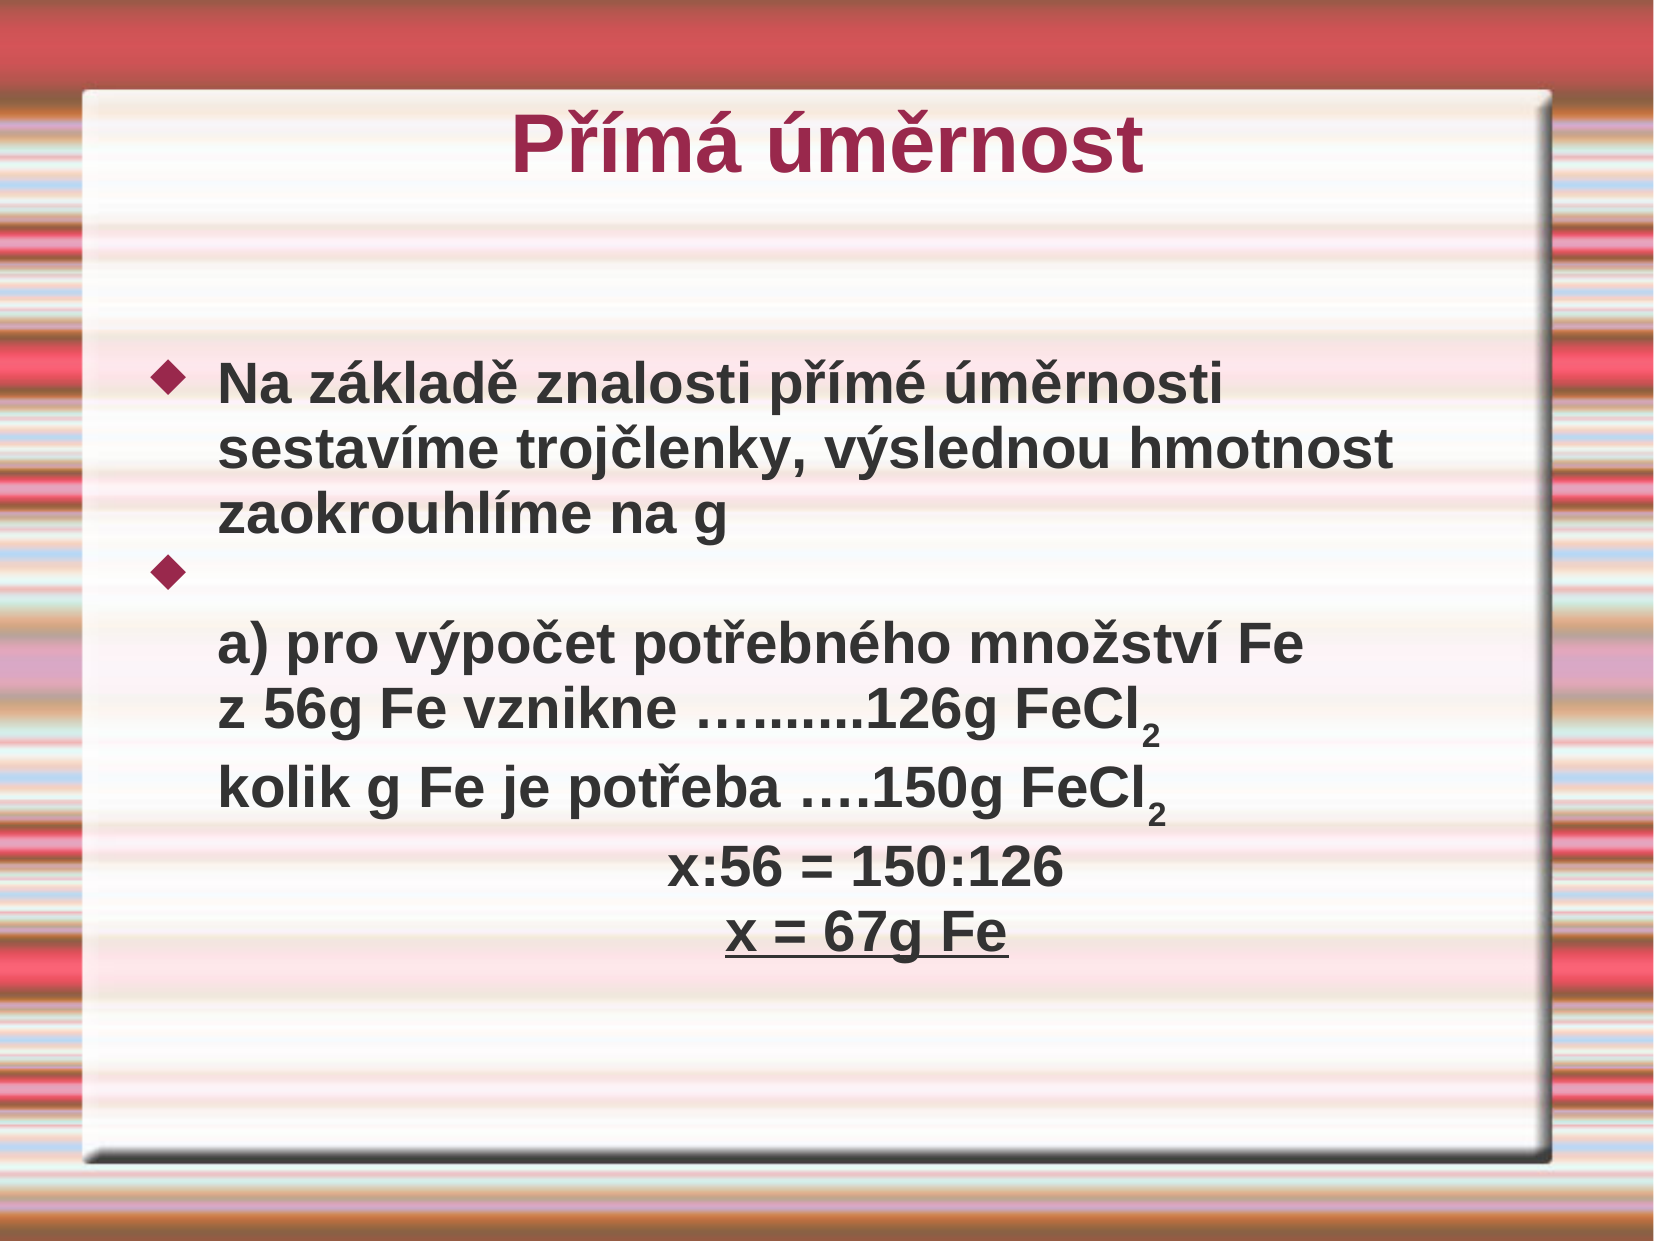

# Přímá úměrnost
Na základě znalosti přímé úměrnosti sestavíme trojčlenky, výslednou hmotnost zaokrouhlíme na g
a) pro výpočet potřebného množství Fe
z 56g Fe vznikne ….......126g FeCl2
kolik g Fe je potřeba ….150g FeCl2
x:56 = 150:126
x = 67g Fe